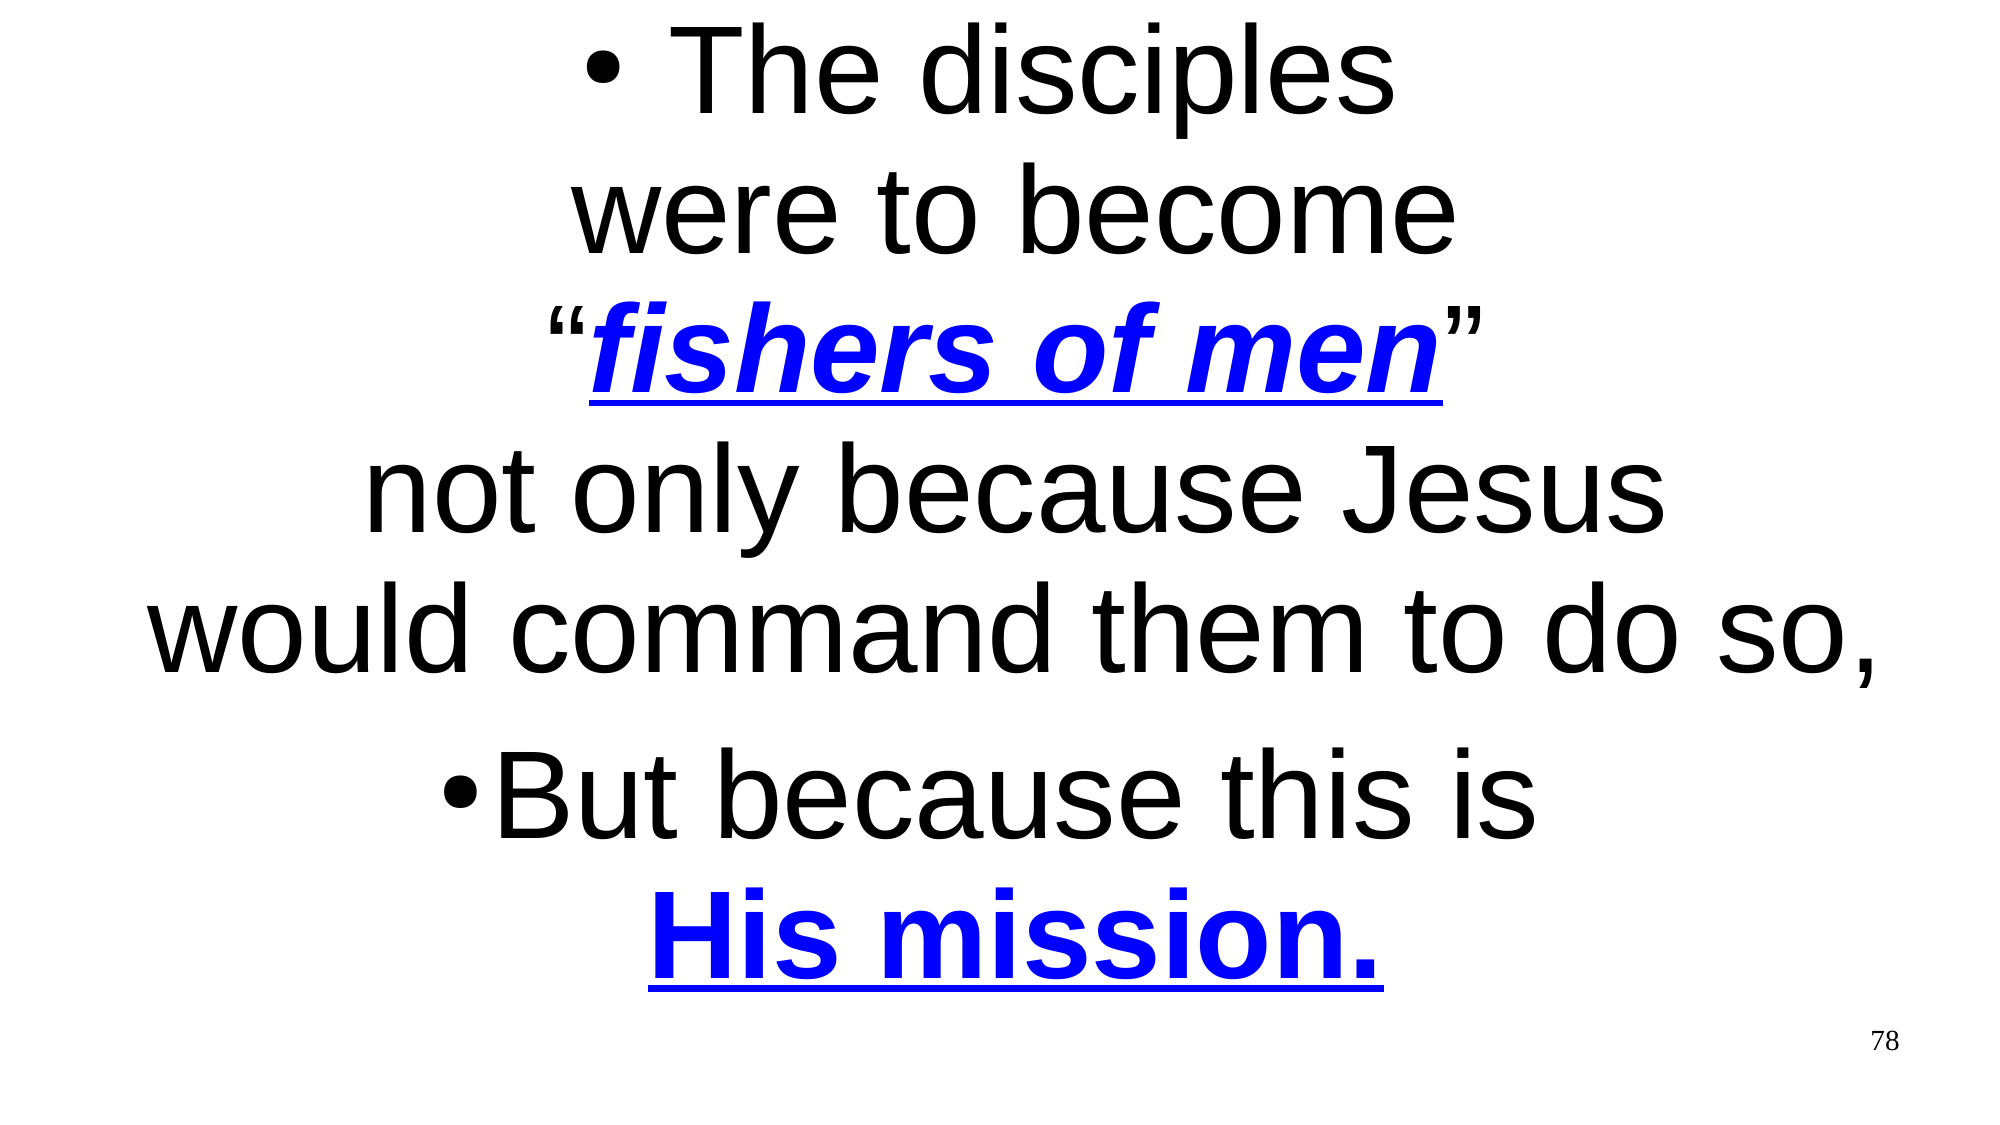

# The disciples were to become “fishers of men” not only because Jesus would command them to do so,
But because this is
His mission.
78